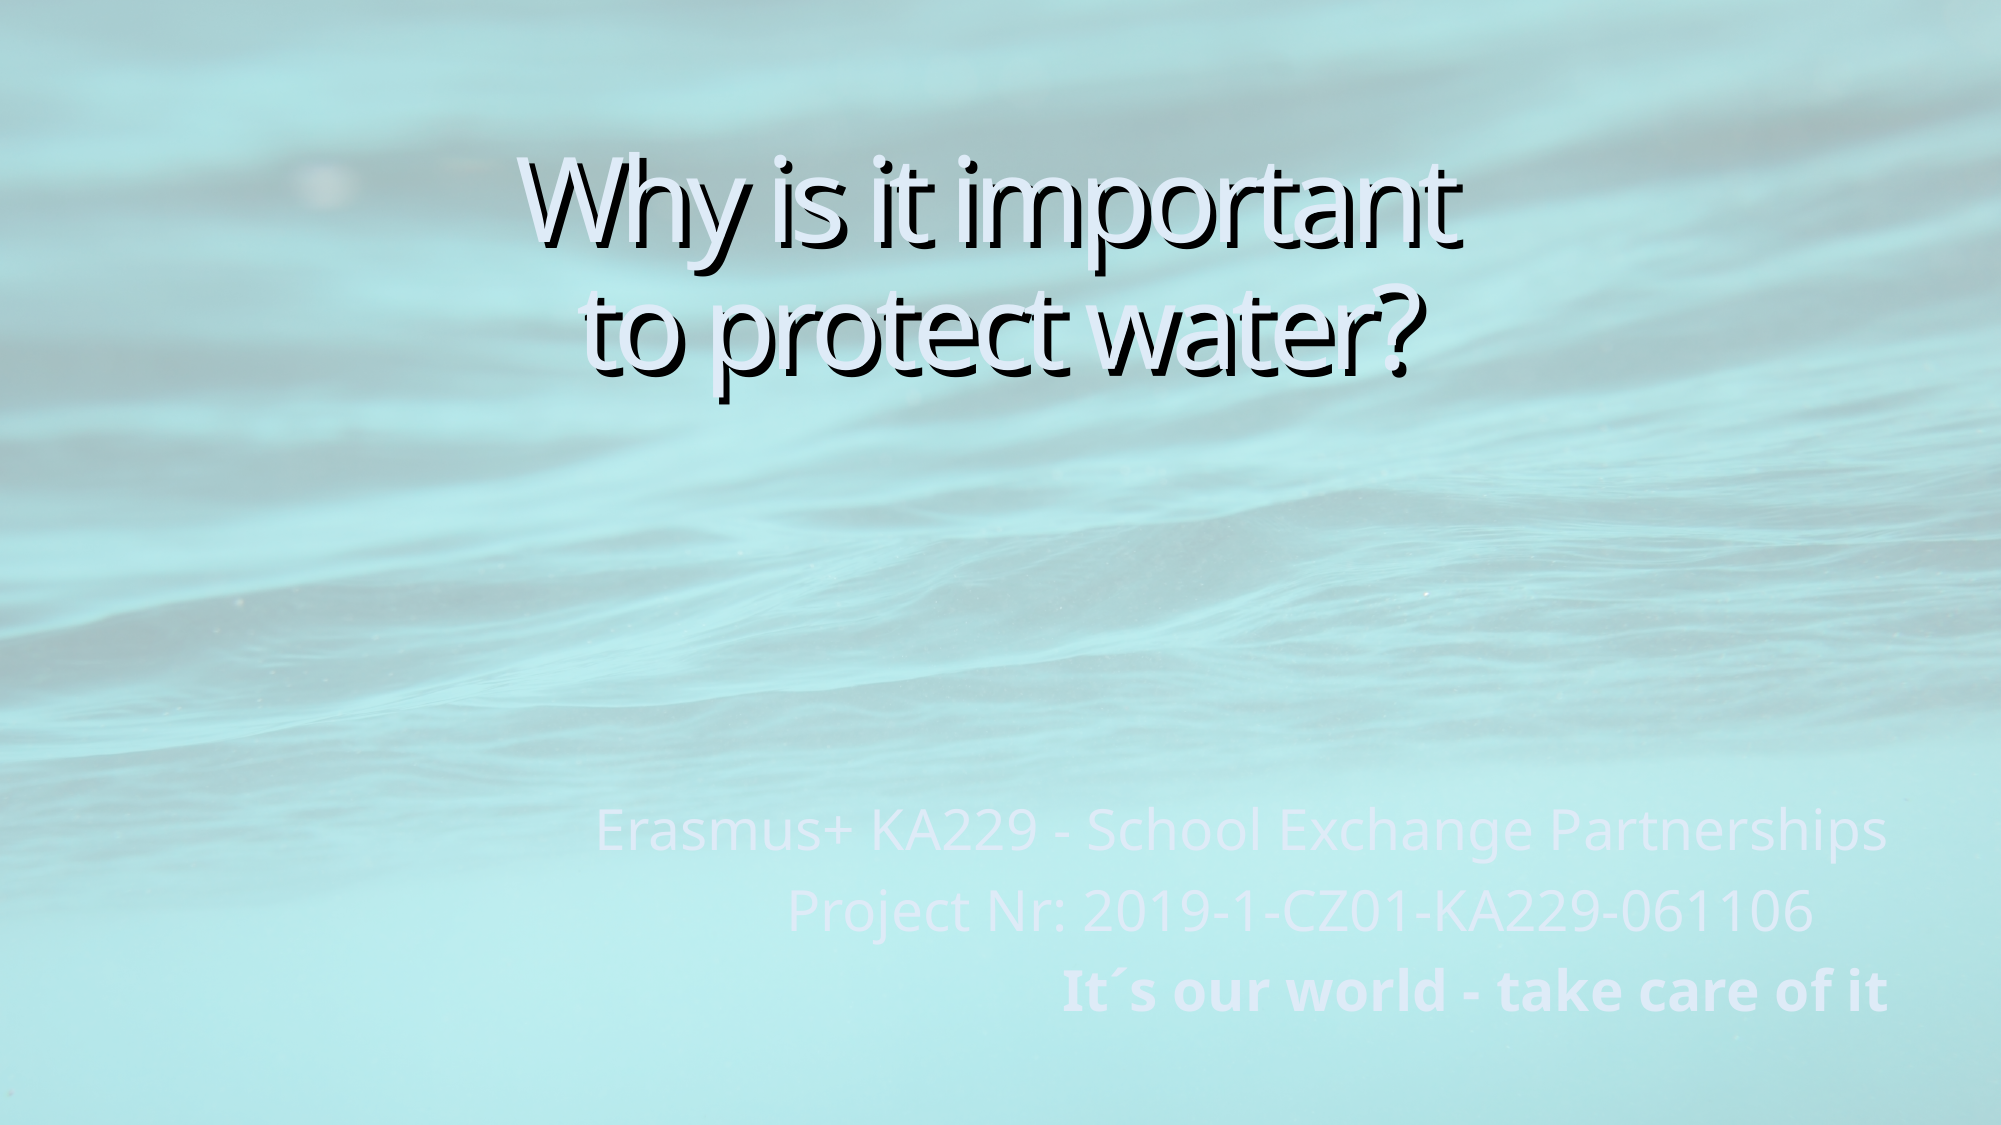

Why is it important
to protect water?
# Erasmus+ KA229 - School Exchange Partnerships
Project Nr: 2019-1-CZ01-KA229-061106
It´s our world - take care of it